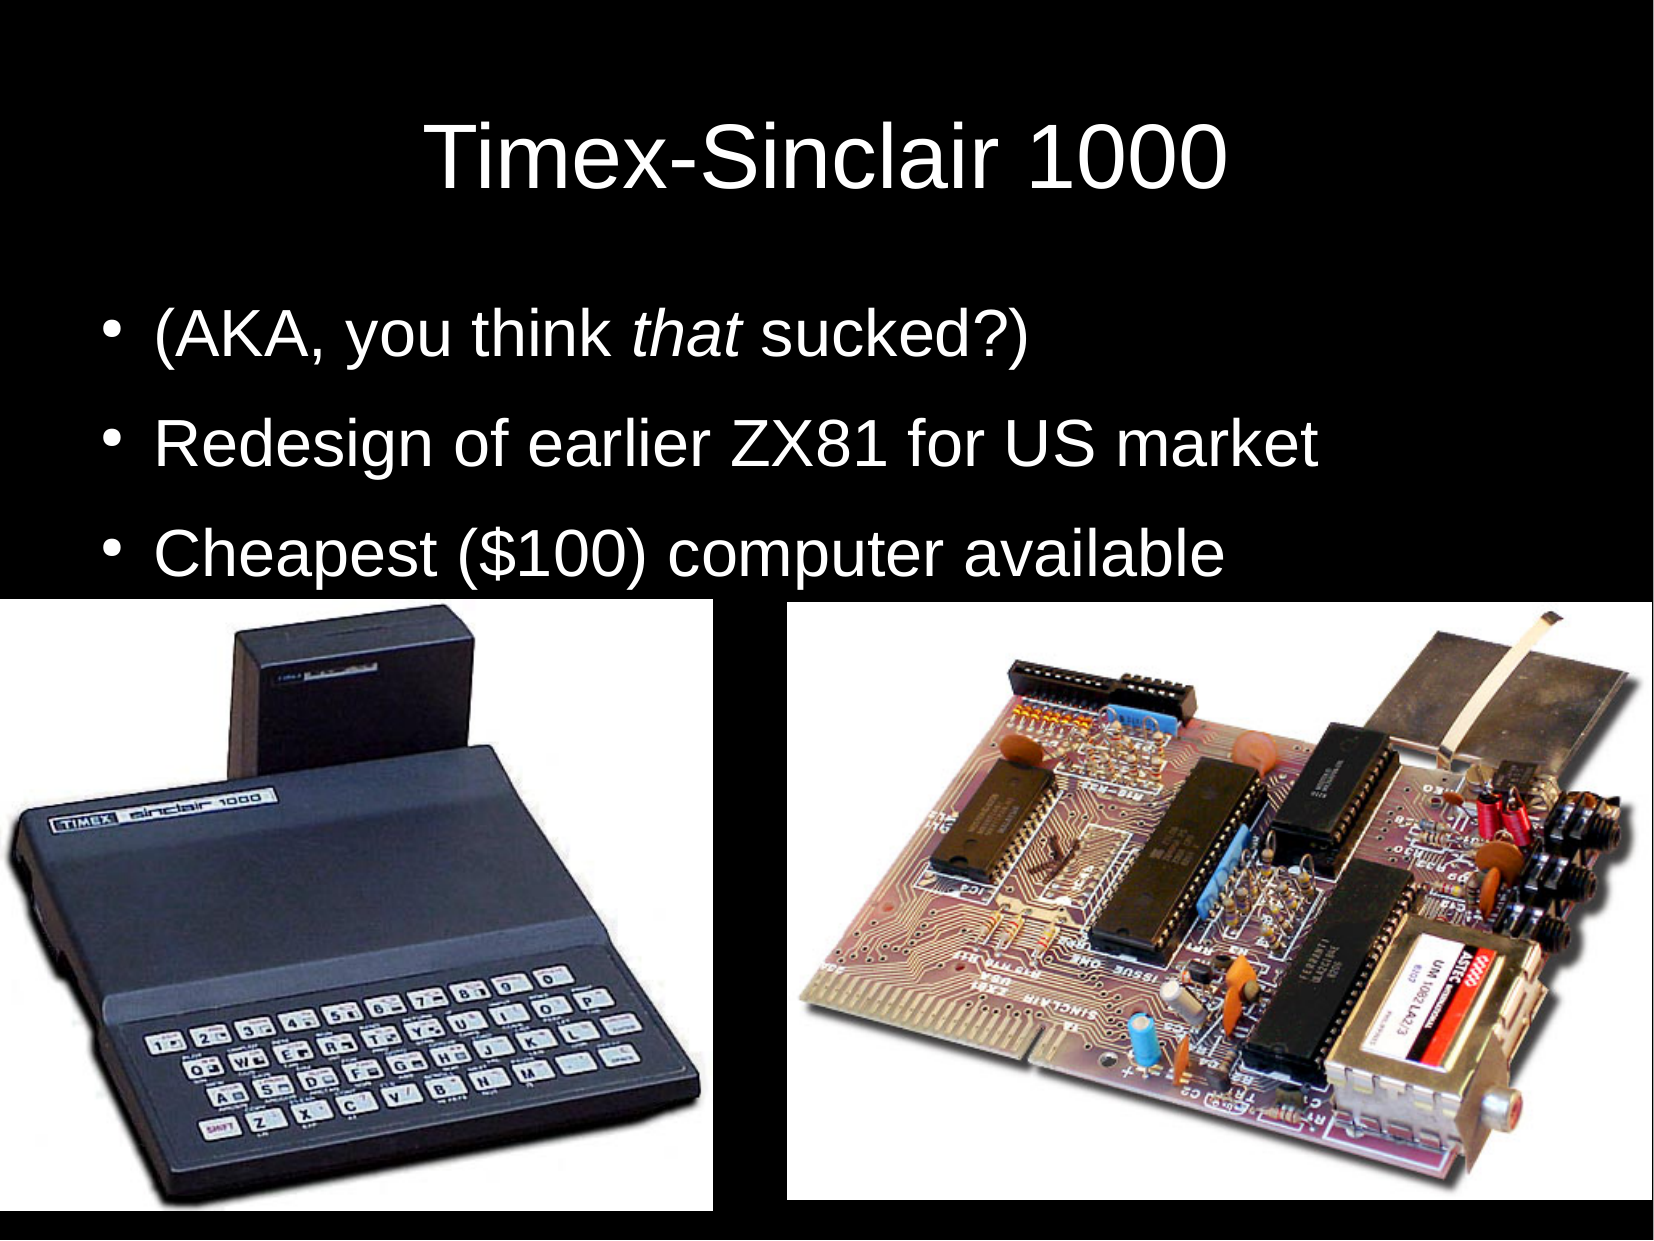

# Timex-Sinclair 1000
(AKA, you think that sucked?)
Redesign of earlier ZX81 for US market
Cheapest ($100) computer available